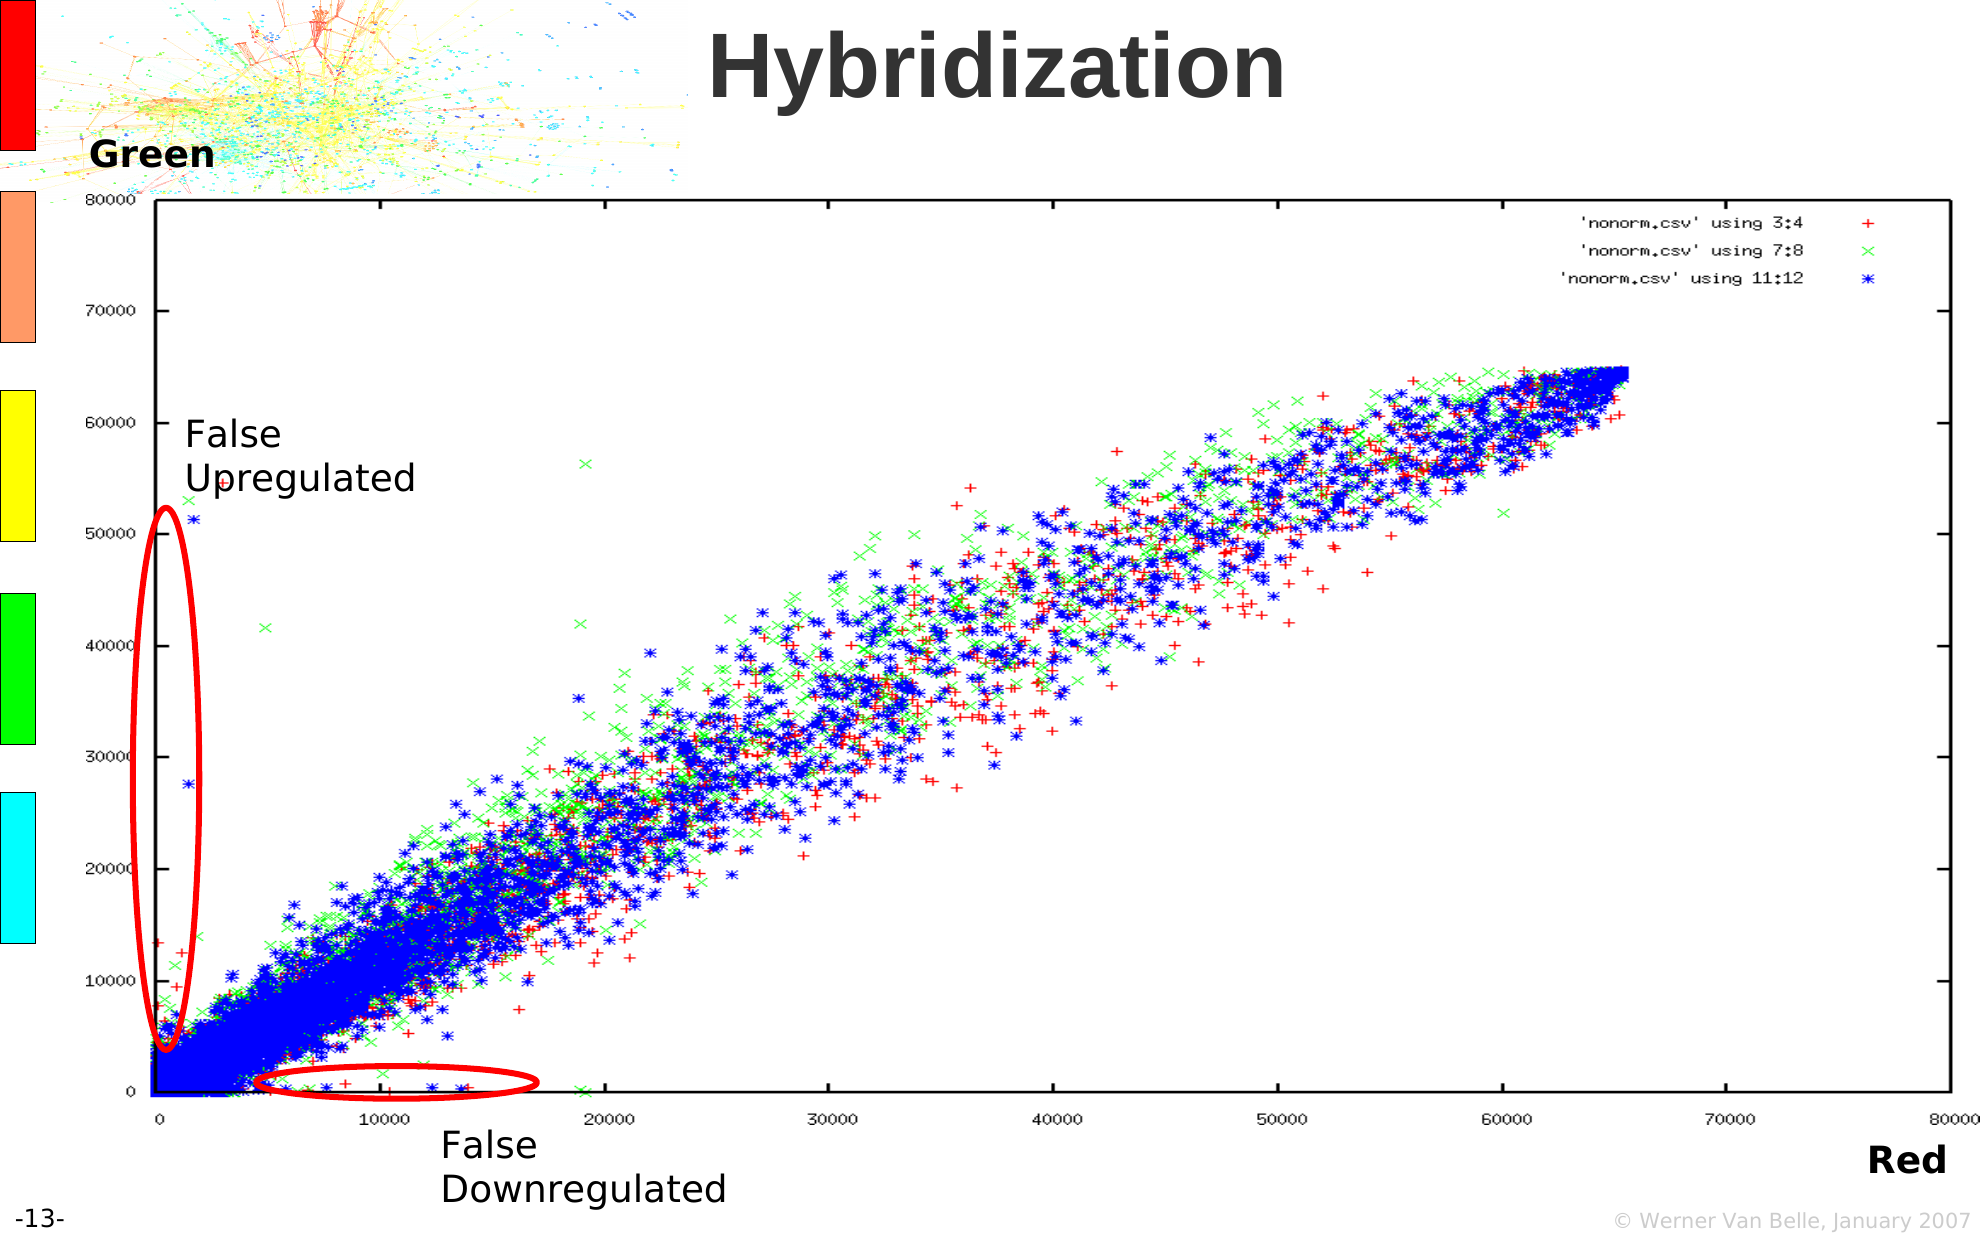

# Hybridization
Green
False
Upregulated
False
Downregulated
Red